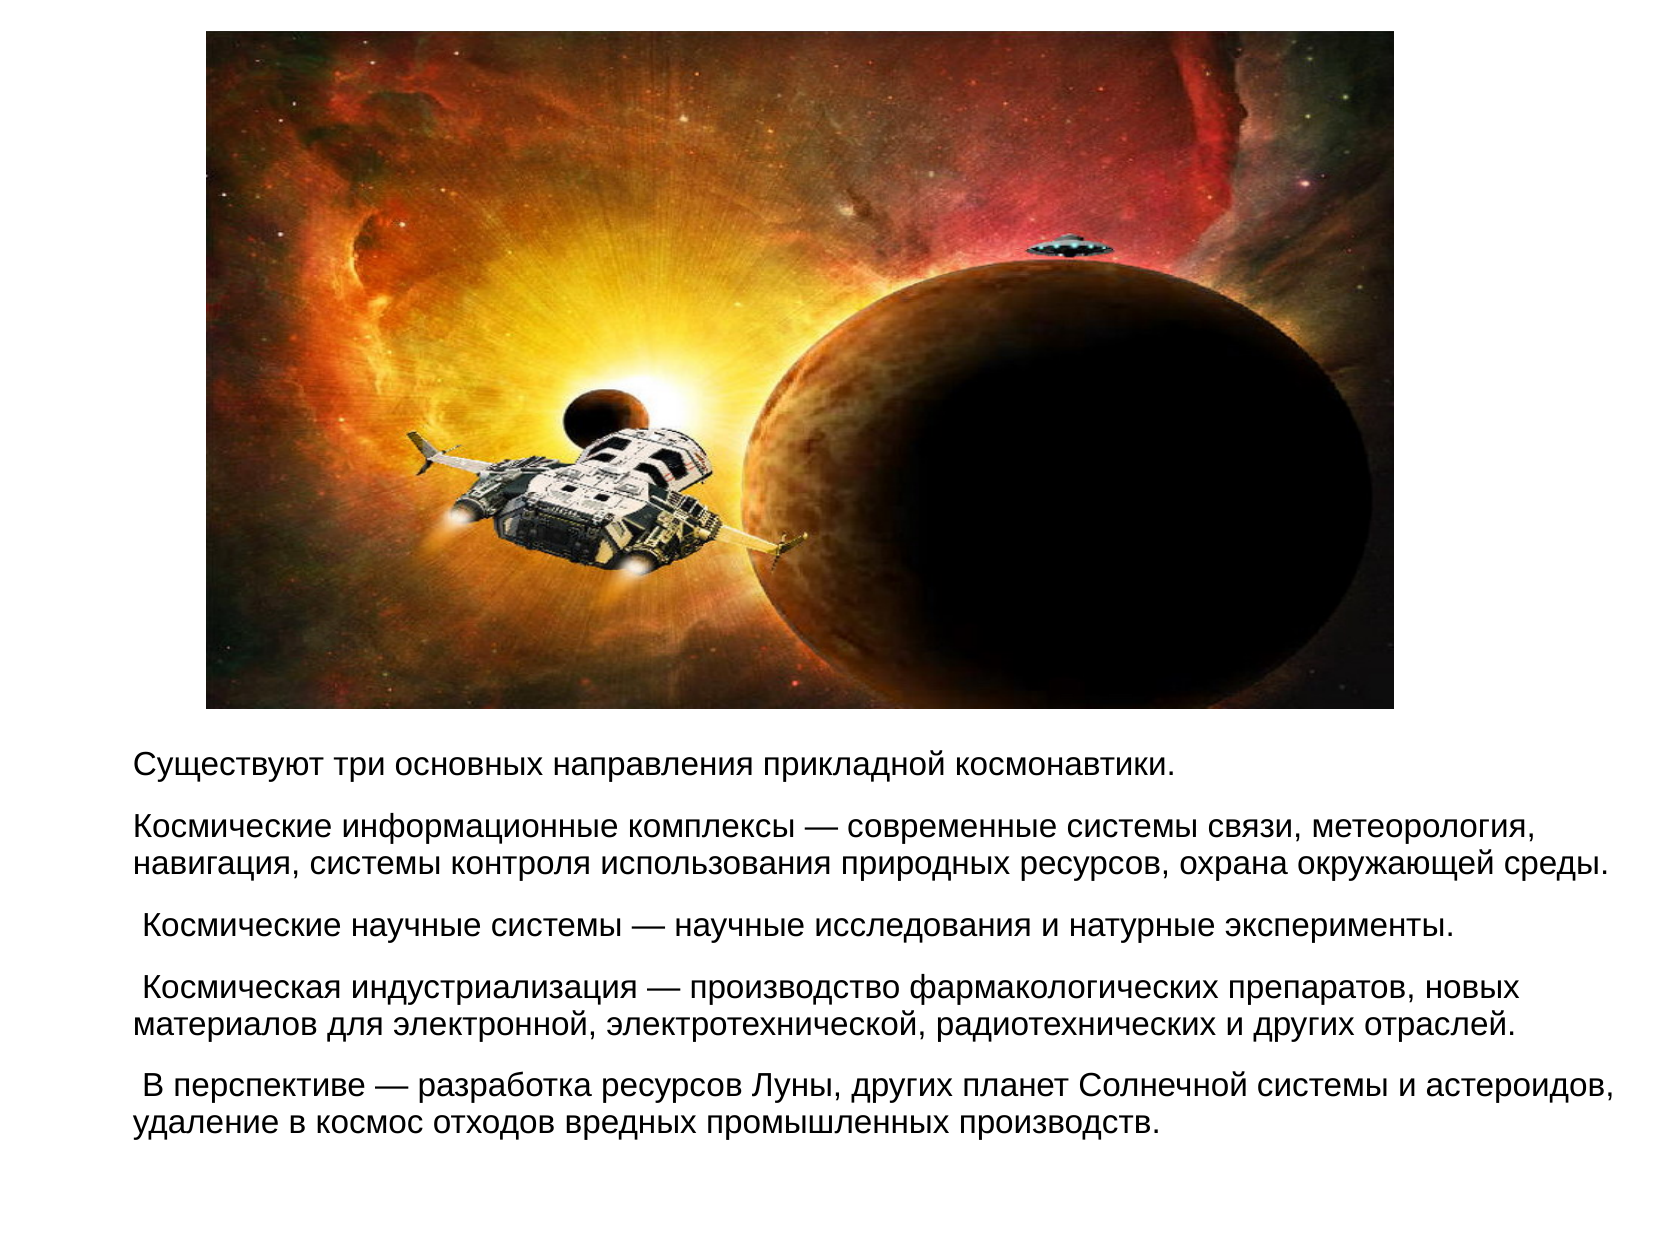

Существуют три основных направления прикладной космонавтики.
Космические информационные комплексы — современные системы связи, метеорология, навигация, системы контроля использования природных ресурсов, охрана окружающей среды.
 Космические научные системы — научные исследования и натурные эксперименты.
 Космическая индустриализация — производство фармакологических препаратов, новых материалов для электронной, электротехнической, радиотехнических и других отраслей.
 В перспективе — разработка ресурсов Луны, других планет Солнечной системы и астероидов, удаление в космос отходов вредных промышленных производств.